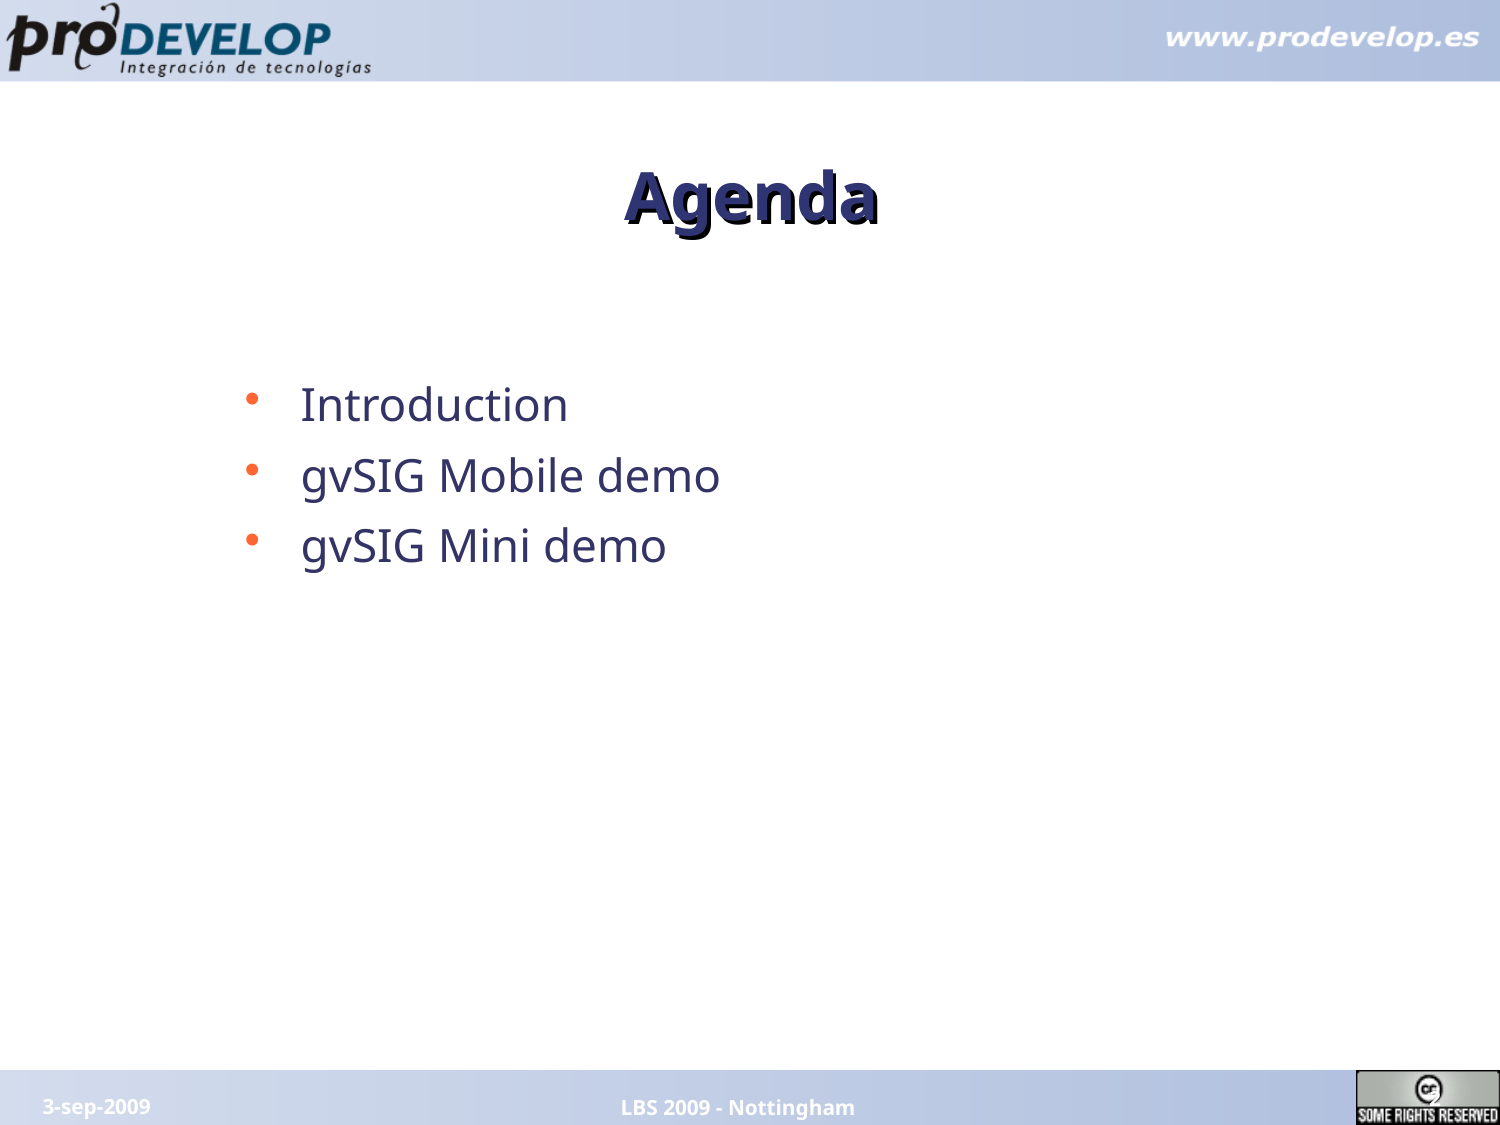

# Agenda
Introduction
gvSIG Mobile demo
gvSIG Mini demo
3-sep-2009
LBS 2009 - Nottingham